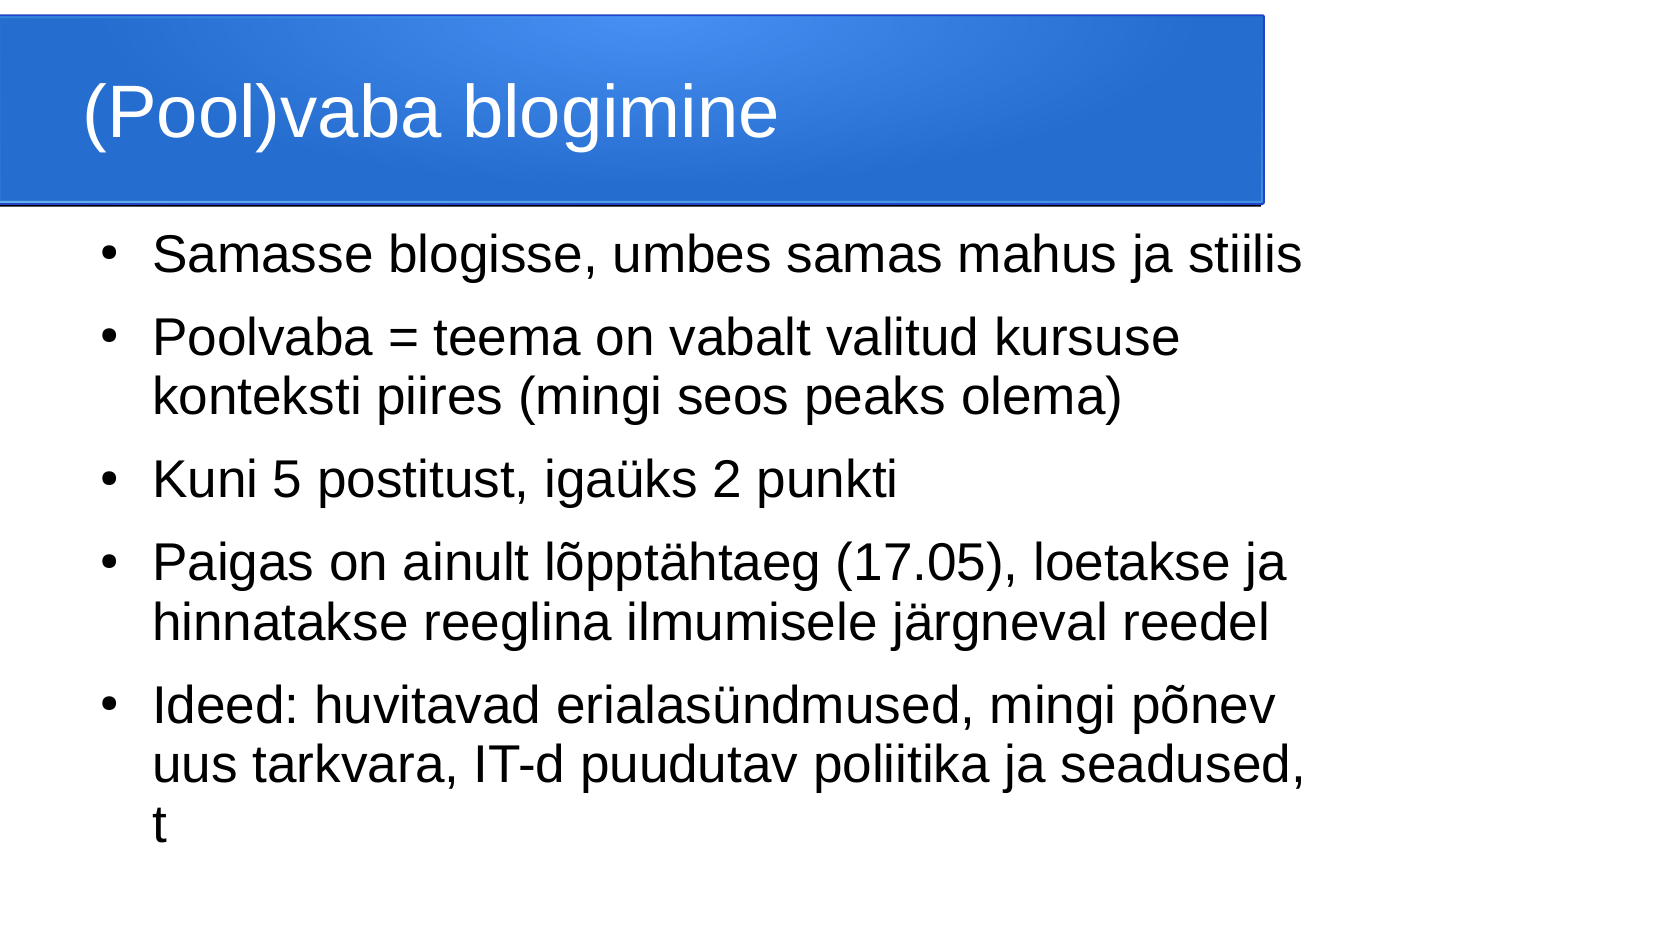

# (Pool)vaba blogimine
Samasse blogisse, umbes samas mahus ja stiilis
Poolvaba = teema on vabalt valitud kursuse konteksti piires (mingi seos peaks olema)
Kuni 5 postitust, igaüks 2 punkti
Paigas on ainult lõpptähtaeg (17.05), loetakse ja hinnatakse reeglina ilmumisele järgneval reedel
Ideed: huvitavad erialasündmused, mingi põnev uus tarkvara, IT-d puudutav poliitika ja seadused, t